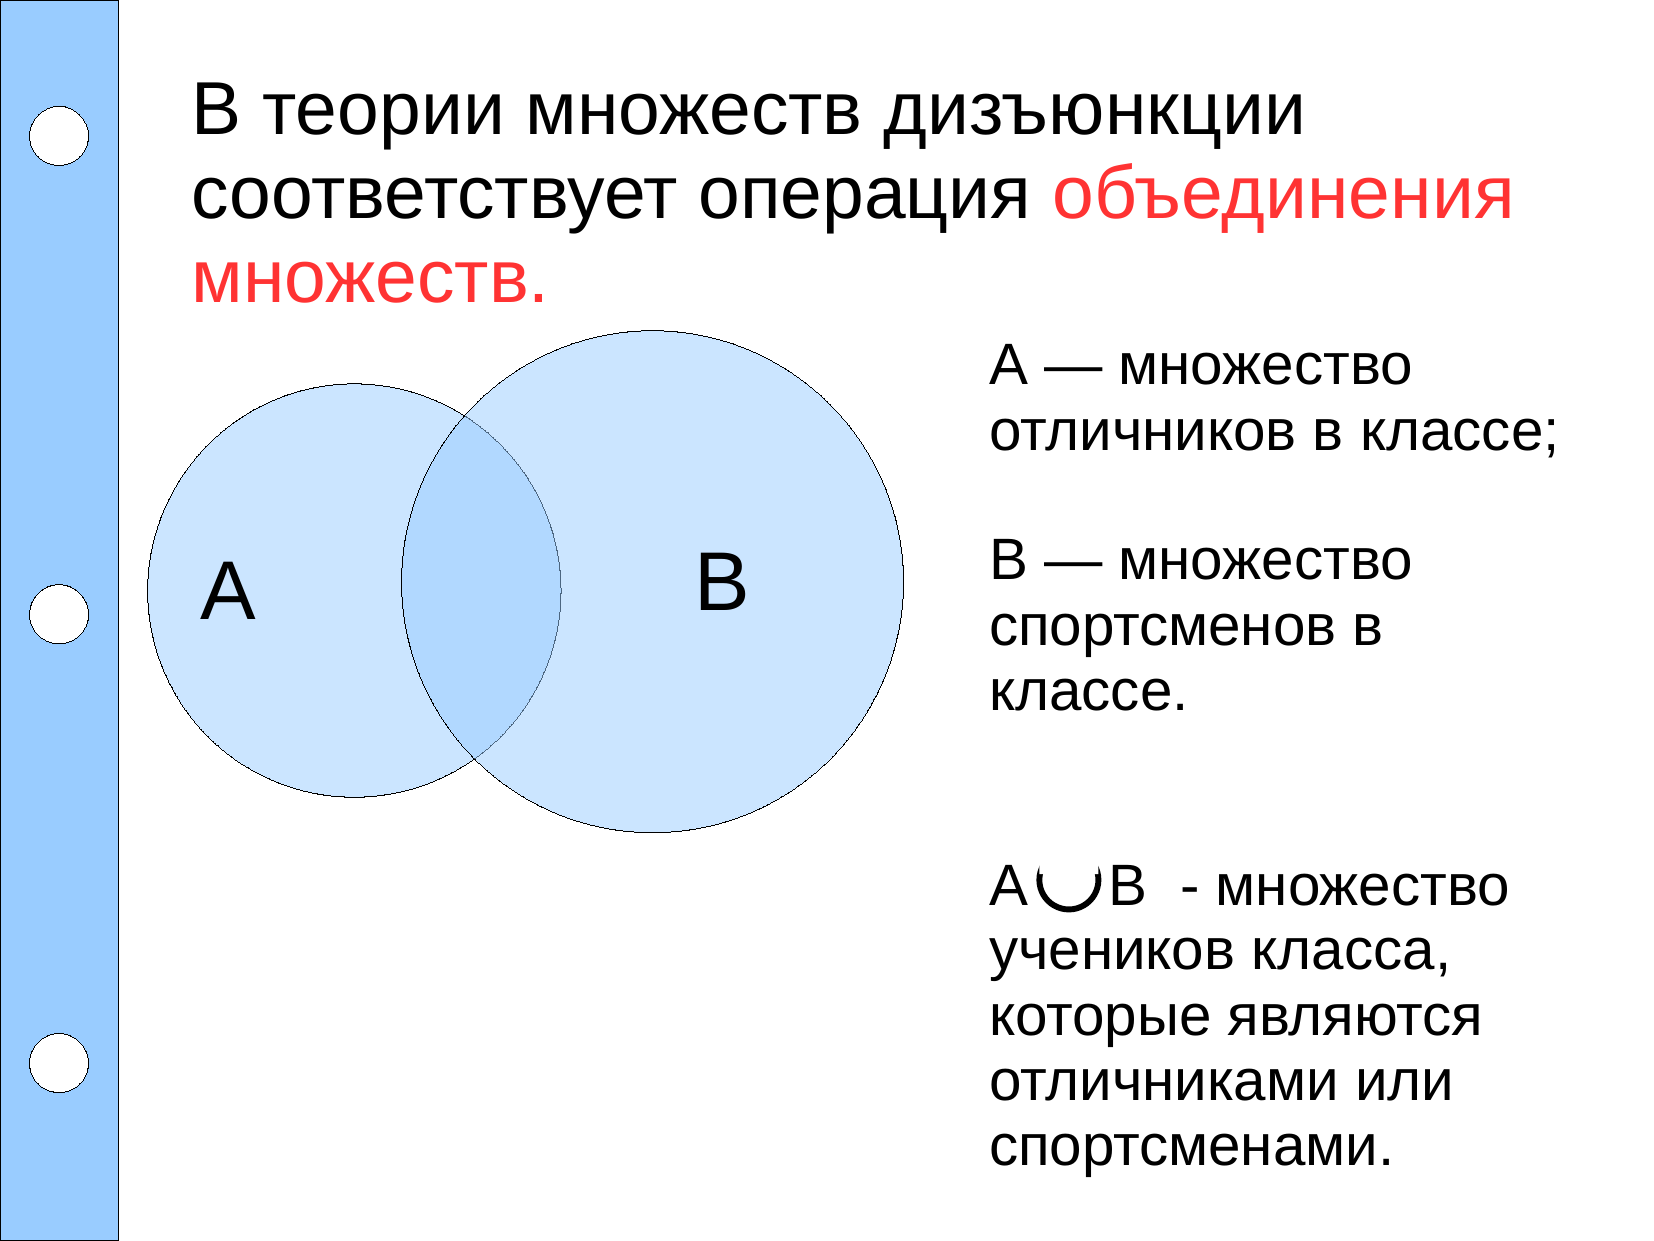

В теории множеств дизъюнкции соответствует операция объединения множеств.
А — множество
отличников в классе;
В — множество спортсменов в классе.
А В - множество учеников класса, которые являются отличниками или спортсменами.
 В
А